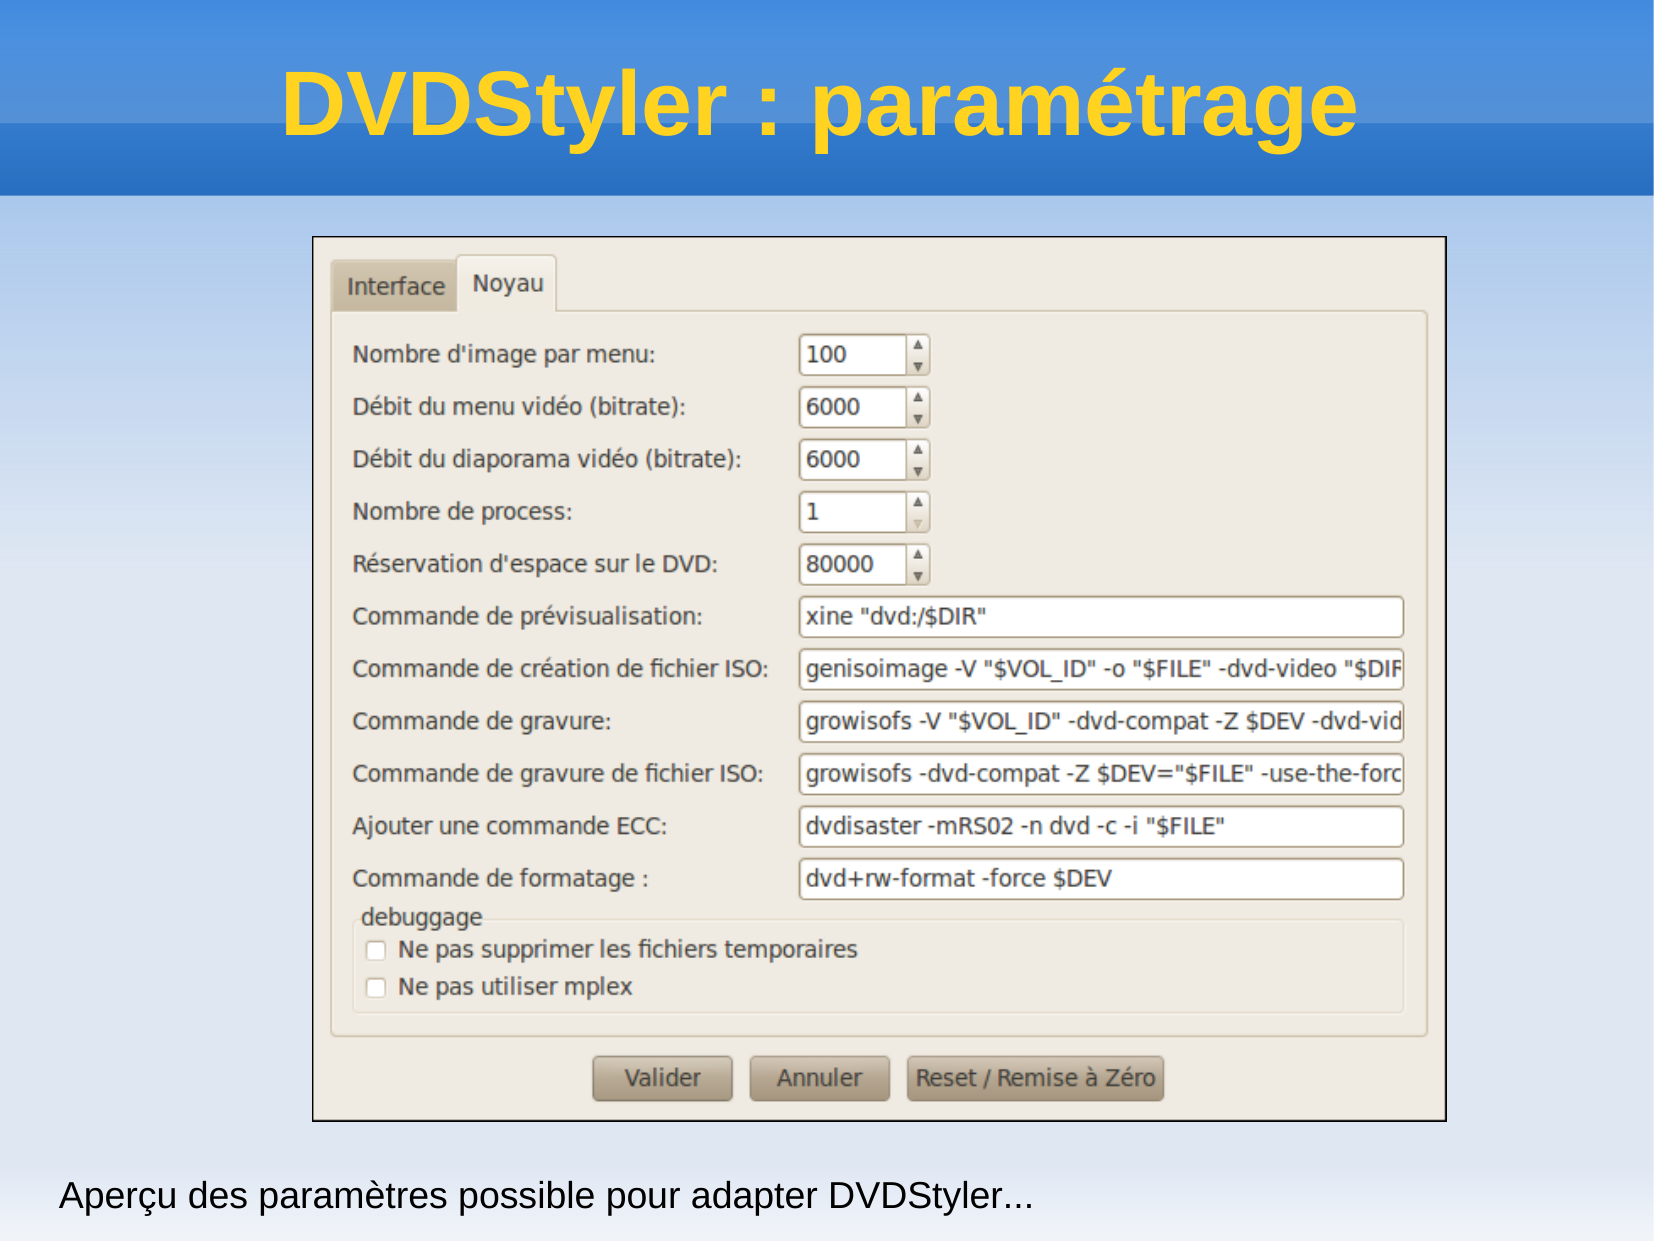

# DVDStyler : paramétrage
Aperçu des paramètres possible pour adapter DVDStyler...